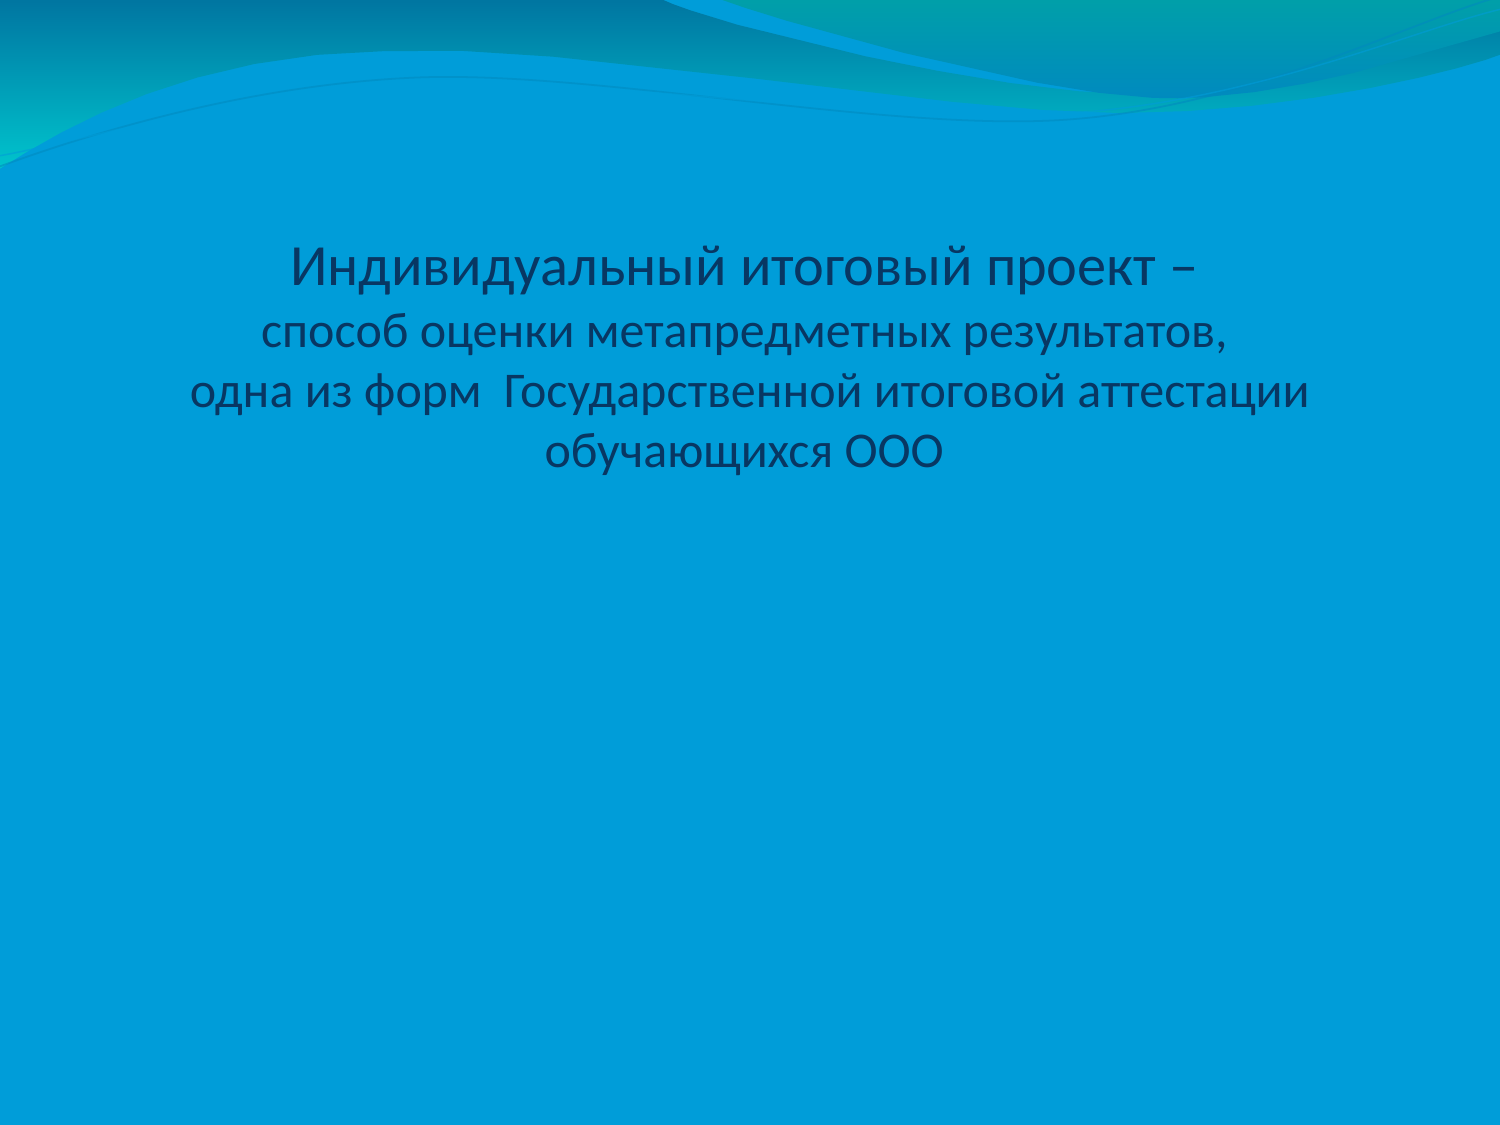

# Индивидуальный итоговый проект – способ оценки метапредметных результатов, одна из форм Государственной итоговой аттестации обучающихся ООО